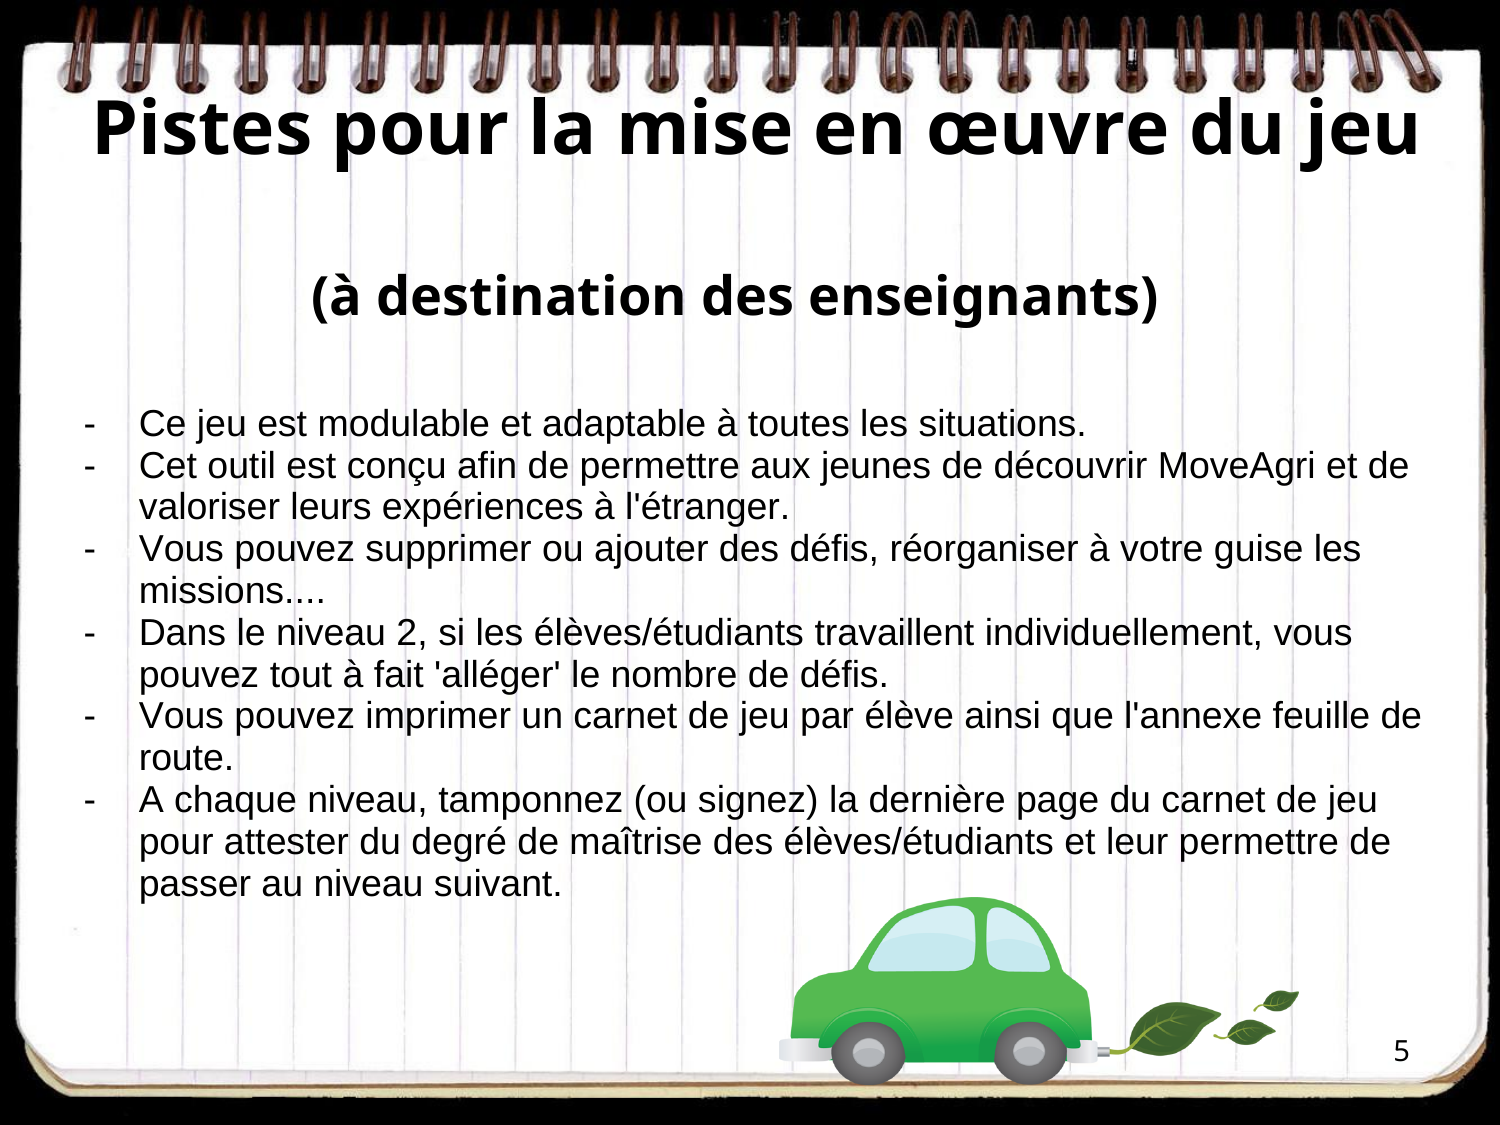

(à destination des enseignants)
Pistes pour la mise en œuvre du jeu
-	Ce jeu est modulable et adaptable à toutes les situations.
-	Cet outil est conçu afin de permettre aux jeunes de découvrir MoveAgri et de valoriser leurs expériences à l'étranger.
- 	Vous pouvez supprimer ou ajouter des défis, réorganiser à votre guise les missions....
-	Dans le niveau 2, si les élèves/étudiants travaillent individuellement, vous pouvez tout à fait 'alléger' le nombre de défis.
- 	Vous pouvez imprimer un carnet de jeu par élève ainsi que l'annexe feuille de route.
-	A chaque niveau, tamponnez (ou signez) la dernière page du carnet de jeu pour attester du degré de maîtrise des élèves/étudiants et leur permettre de passer au niveau suivant.